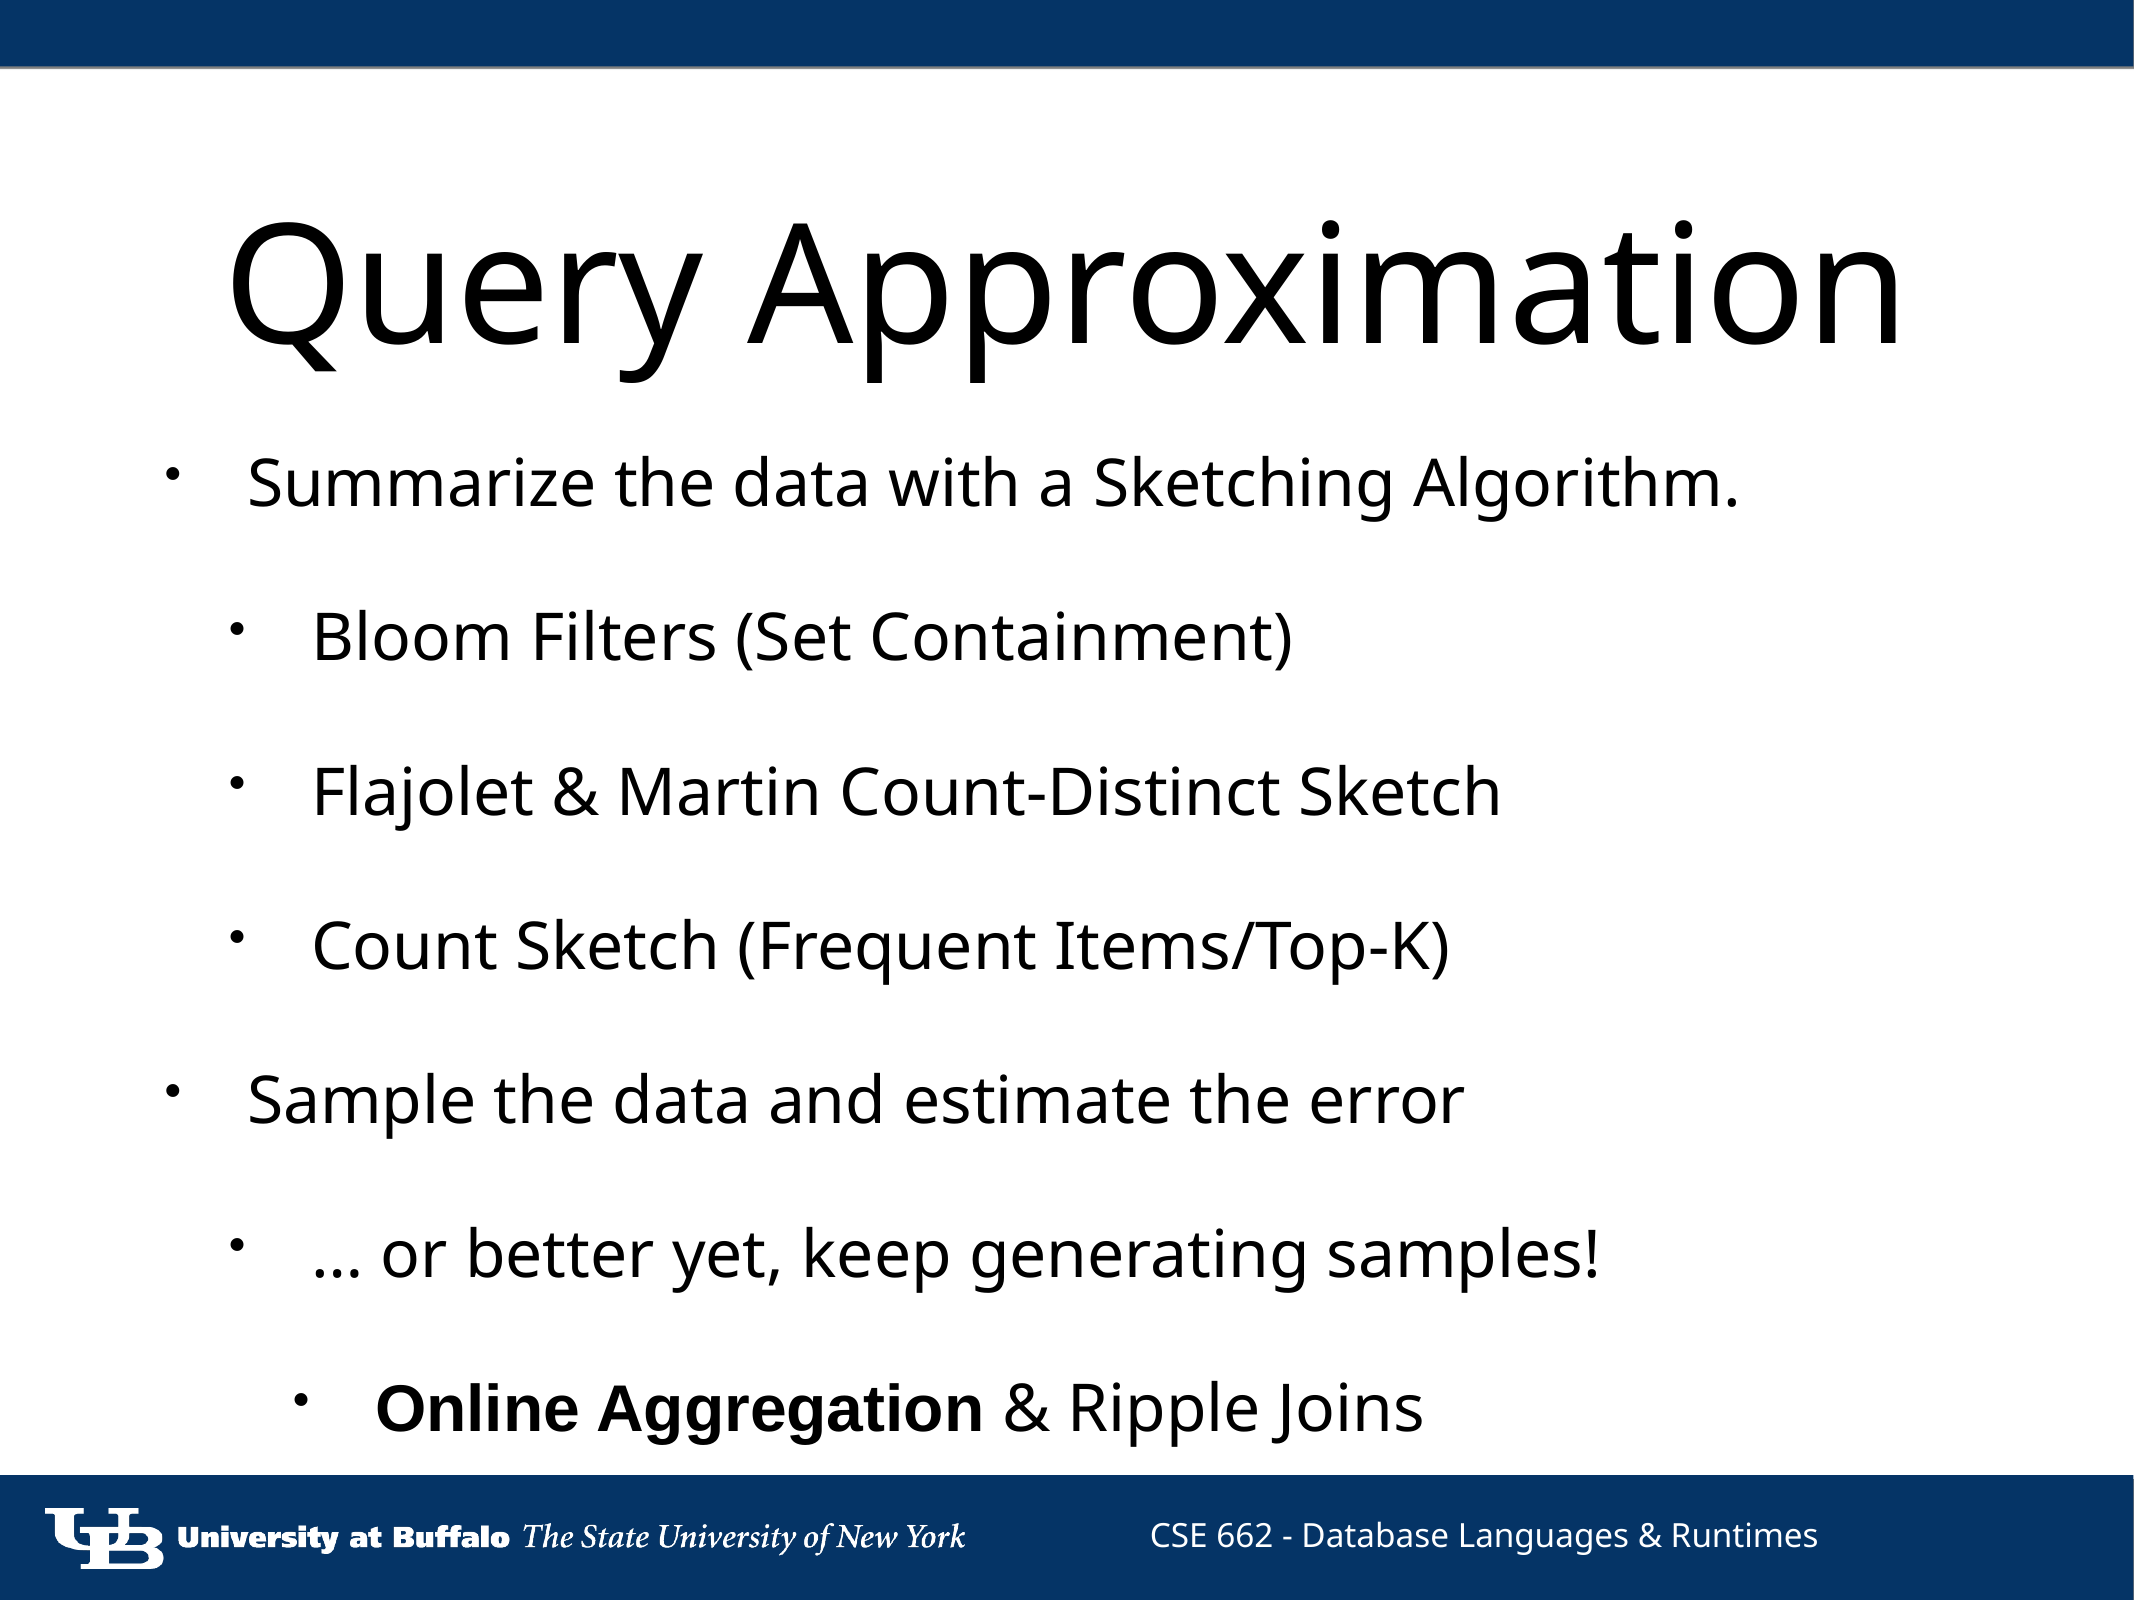

# Query Approximation
Summarize the data with a Sketching Algorithm.
Bloom Filters (Set Containment)
Flajolet & Martin Count-Distinct Sketch
Count Sketch (Frequent Items/Top-K)
Sample the data and estimate the error
… or better yet, keep generating samples!
Online Aggregation & Ripple Joins